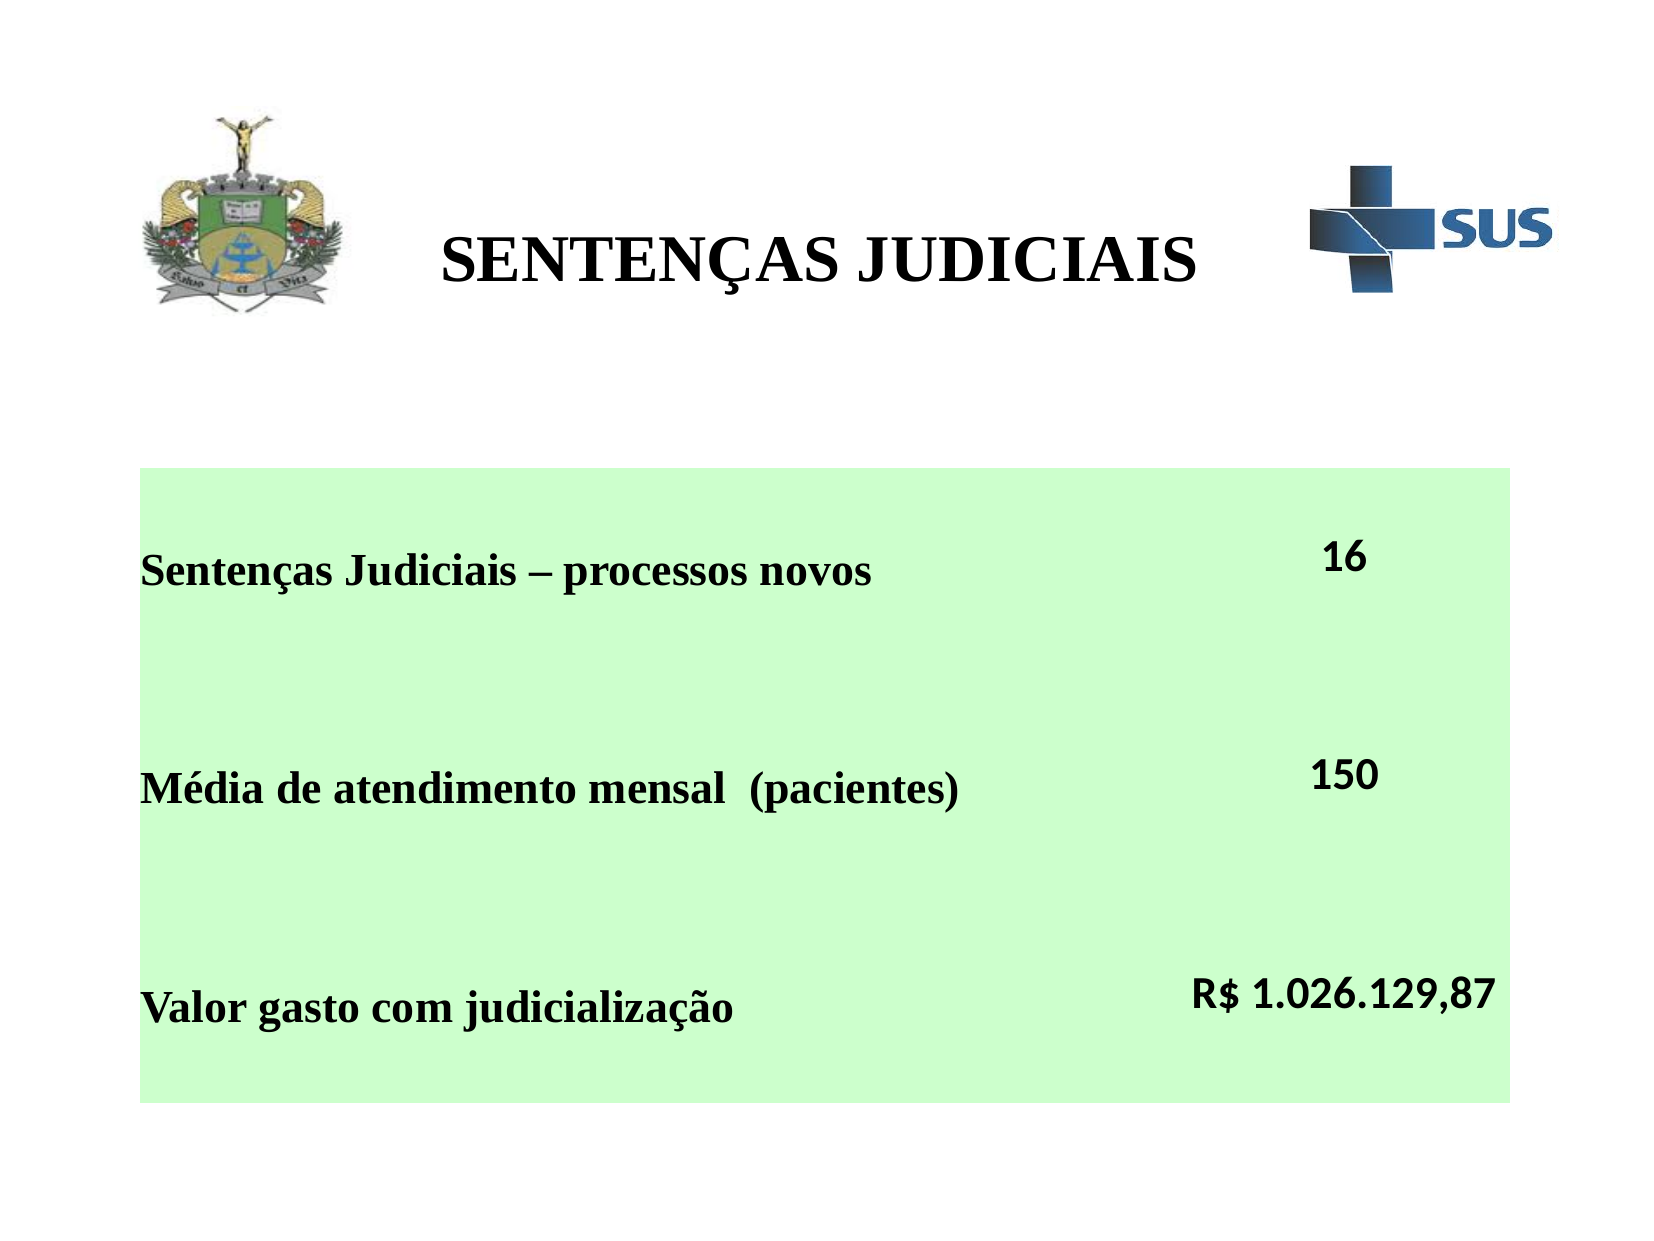

SENTENÇAS JUDICIAIS
| Sentenças Judiciais – processos novos | 16 |
| --- | --- |
| Média de atendimento mensal (pacientes) | 150 |
| Valor gasto com judicialização | R$ 1.026.129,87 |